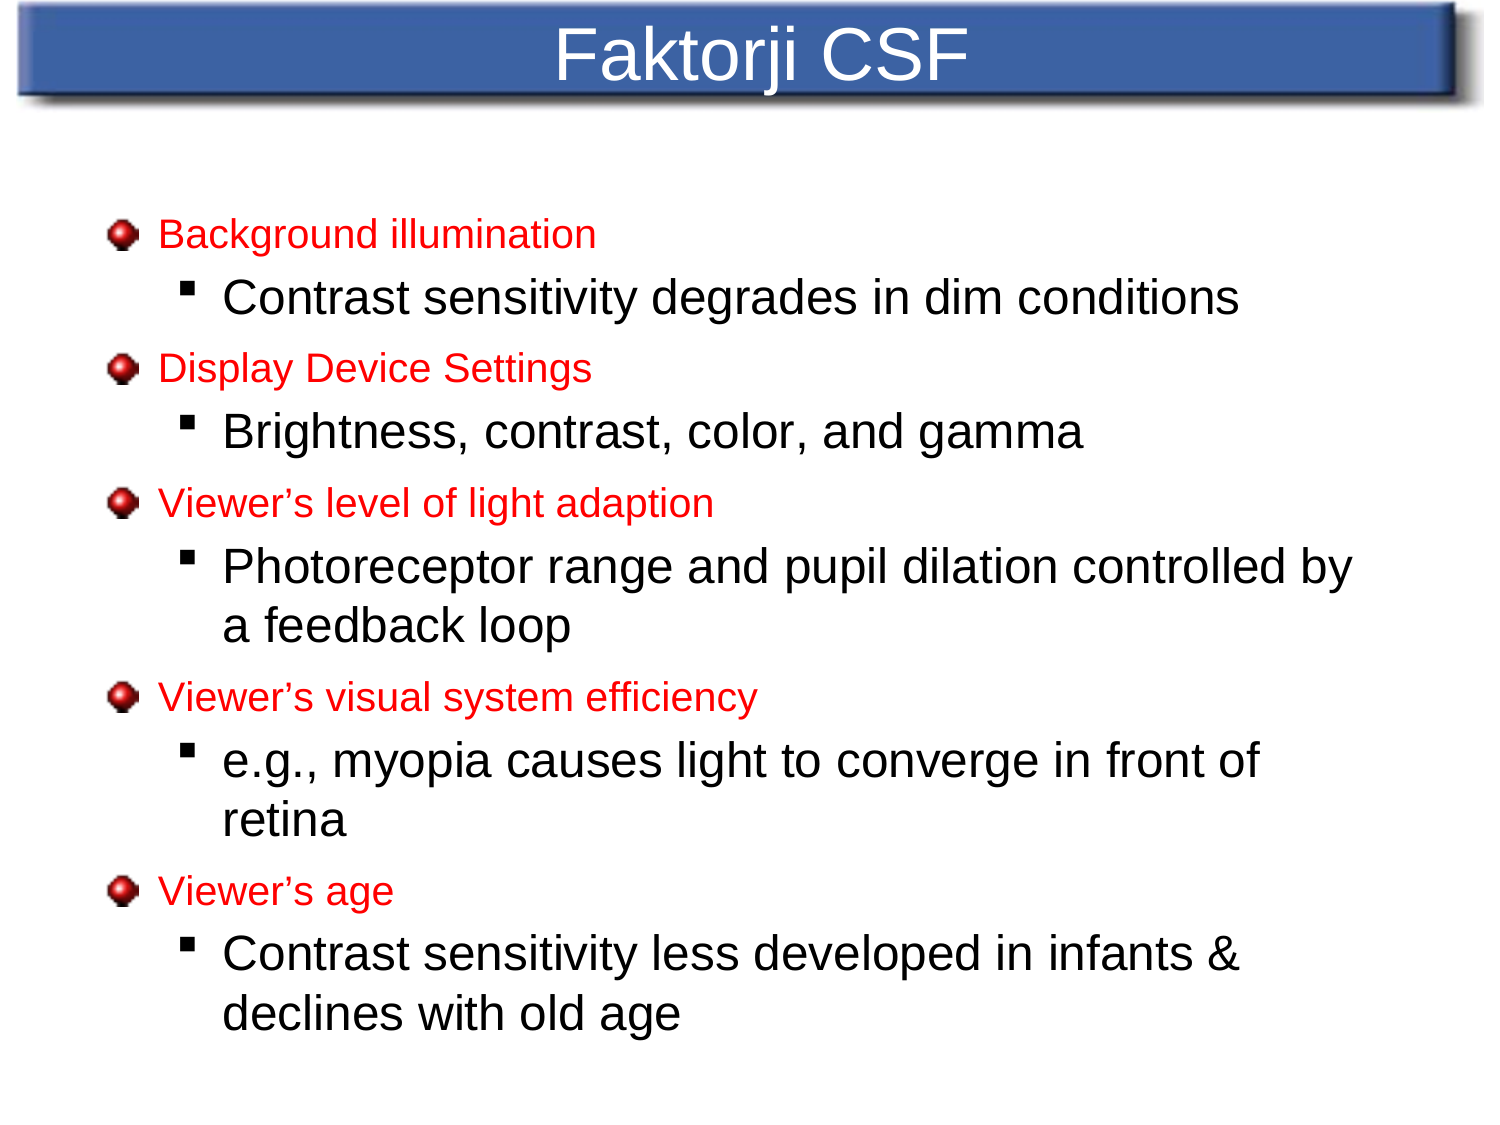

# Faktorji CSF
Background illumination
Contrast sensitivity degrades in dim conditions
Display Device Settings
Brightness, contrast, color, and gamma
Viewer’s level of light adaption
Photoreceptor range and pupil dilation controlled by a feedback loop
Viewer’s visual system efficiency
e.g., myopia causes light to converge in front of retina
Viewer’s age
Contrast sensitivity less developed in infants & declines with old age